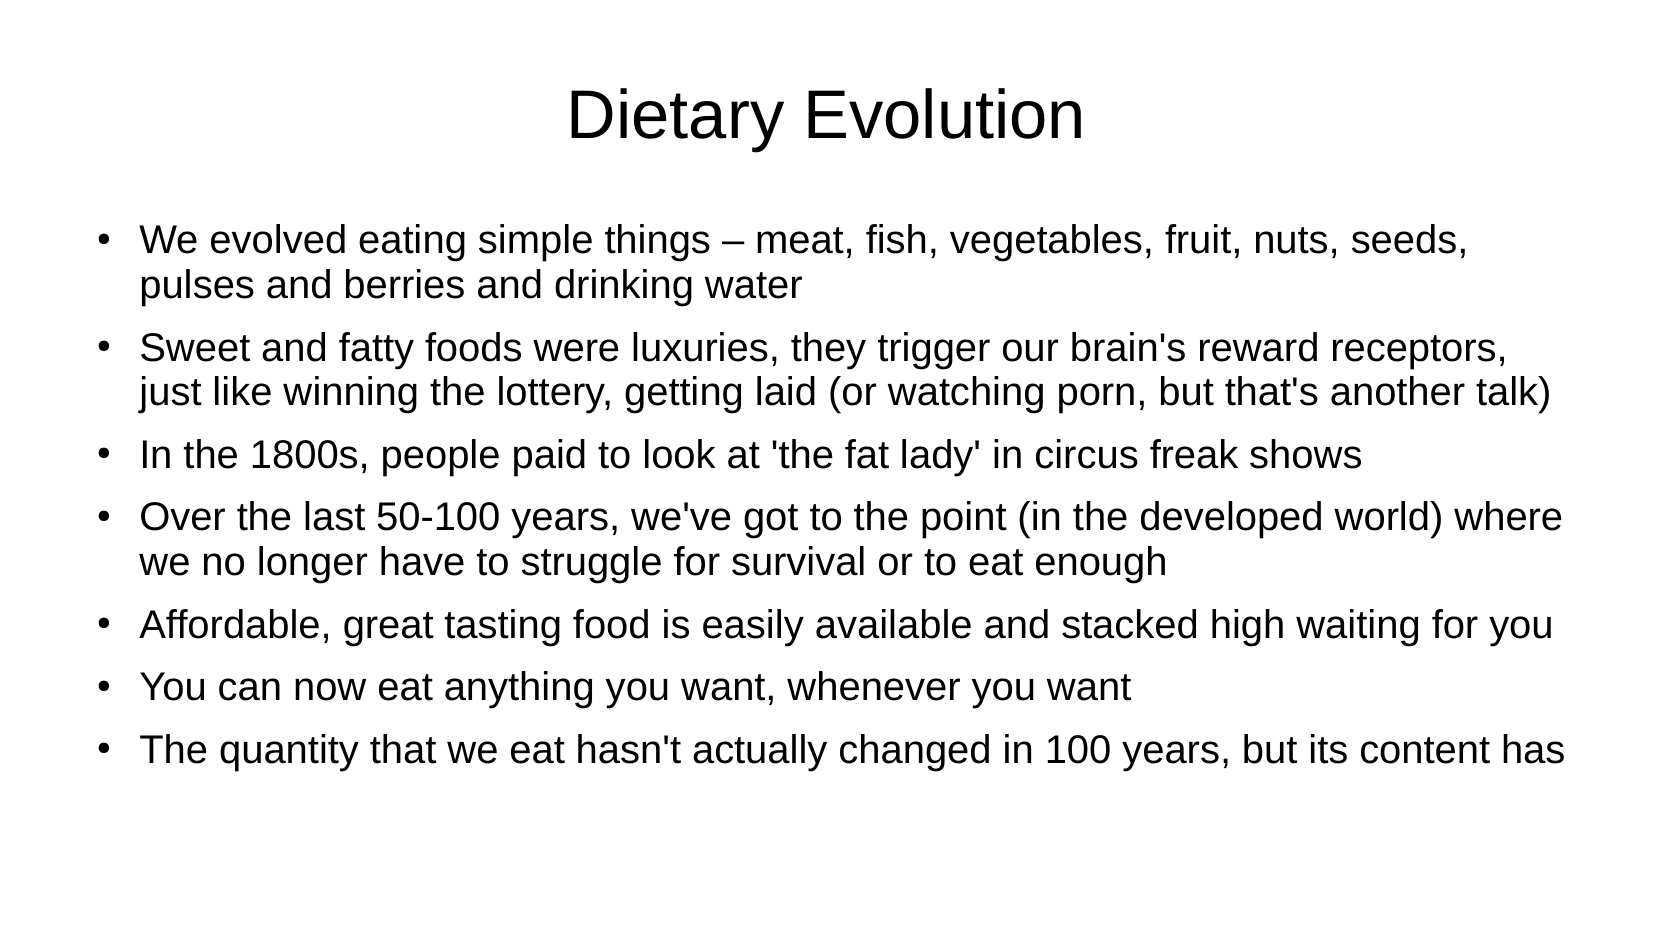

# Dietary Evolution
We evolved eating simple things – meat, fish, vegetables, fruit, nuts, seeds, pulses and berries and drinking water
Sweet and fatty foods were luxuries, they trigger our brain's reward receptors, just like winning the lottery, getting laid (or watching porn, but that's another talk)
In the 1800s, people paid to look at 'the fat lady' in circus freak shows
Over the last 50-100 years, we've got to the point (in the developed world) where we no longer have to struggle for survival or to eat enough
Affordable, great tasting food is easily available and stacked high waiting for you
You can now eat anything you want, whenever you want
The quantity that we eat hasn't actually changed in 100 years, but its content has